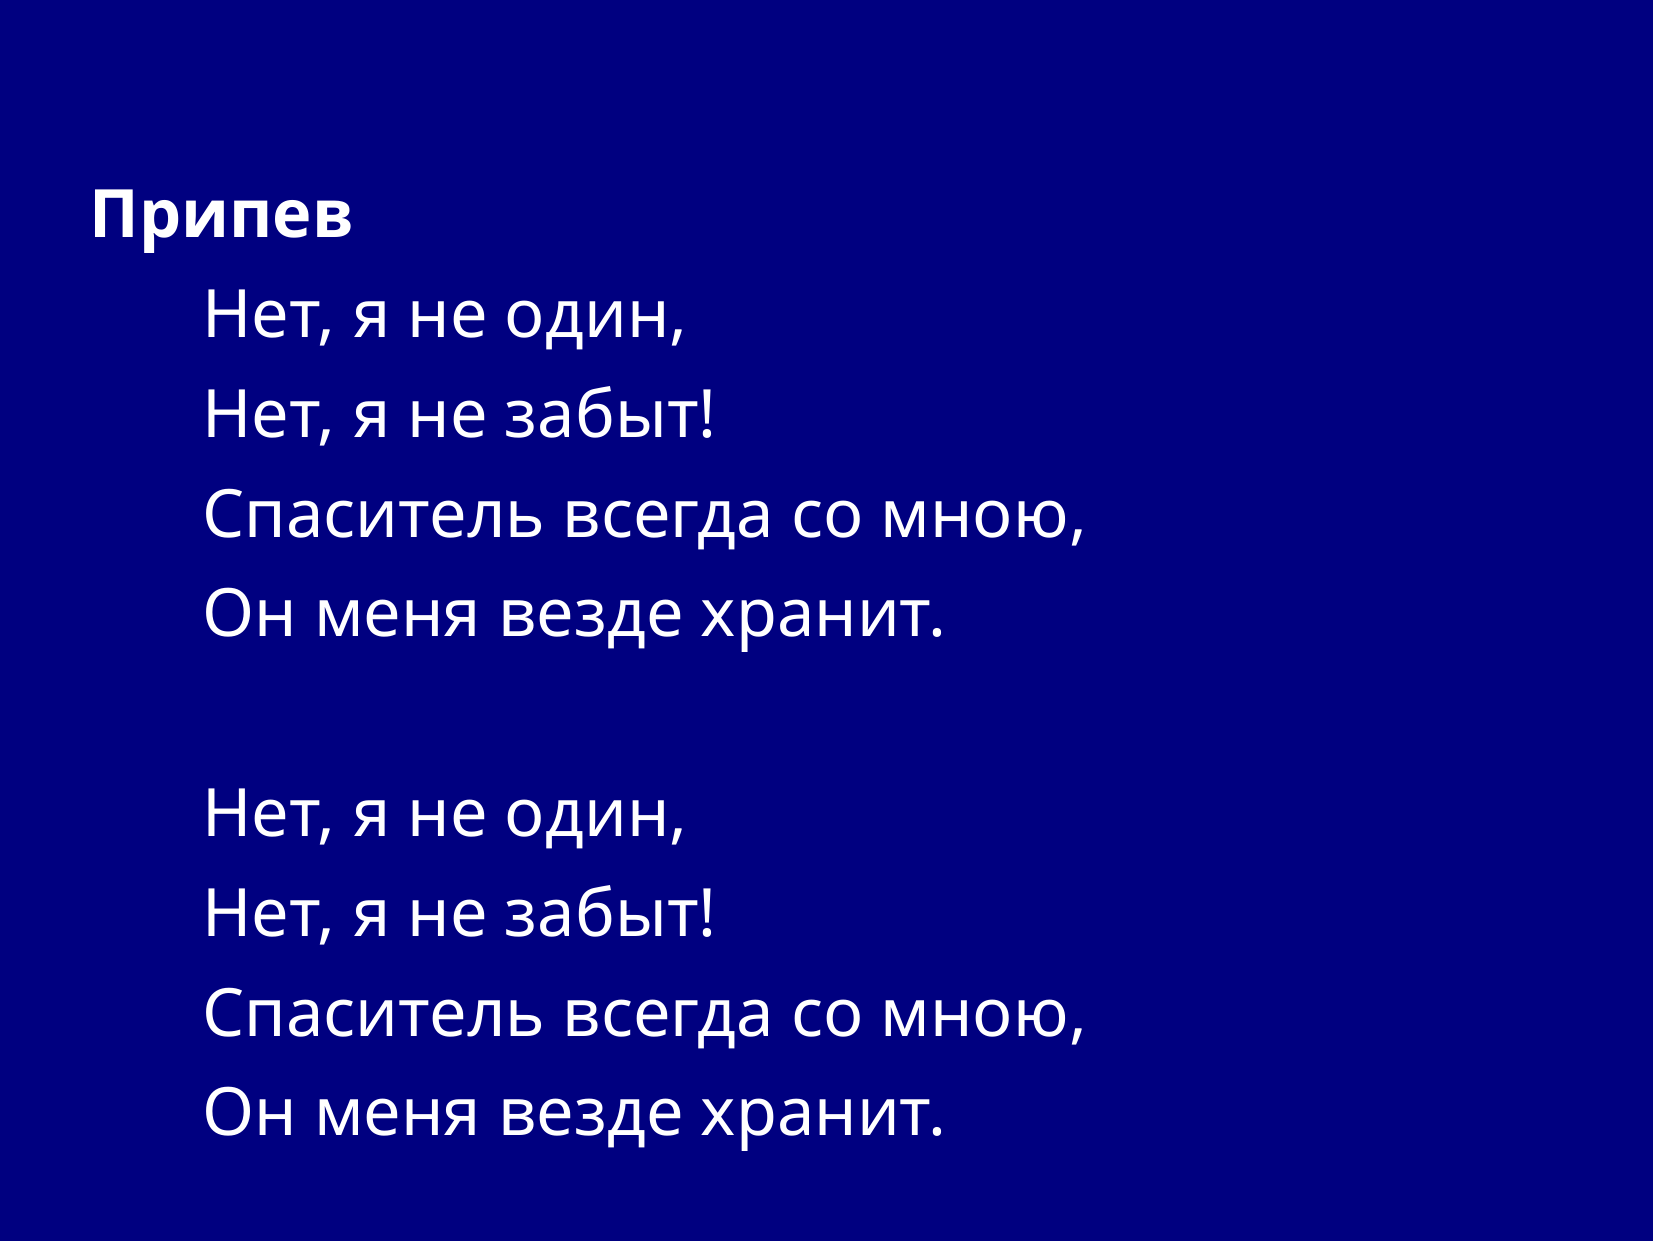

Припев
	Нет, я не один,
	Нет, я не забыт!
	Спаситель всегда со мною,
	Он меня везде хранит.
	Нет, я не один,
	Нет, я не забыт!
	Спаситель всегда со мною,
	Он меня везде хранит.